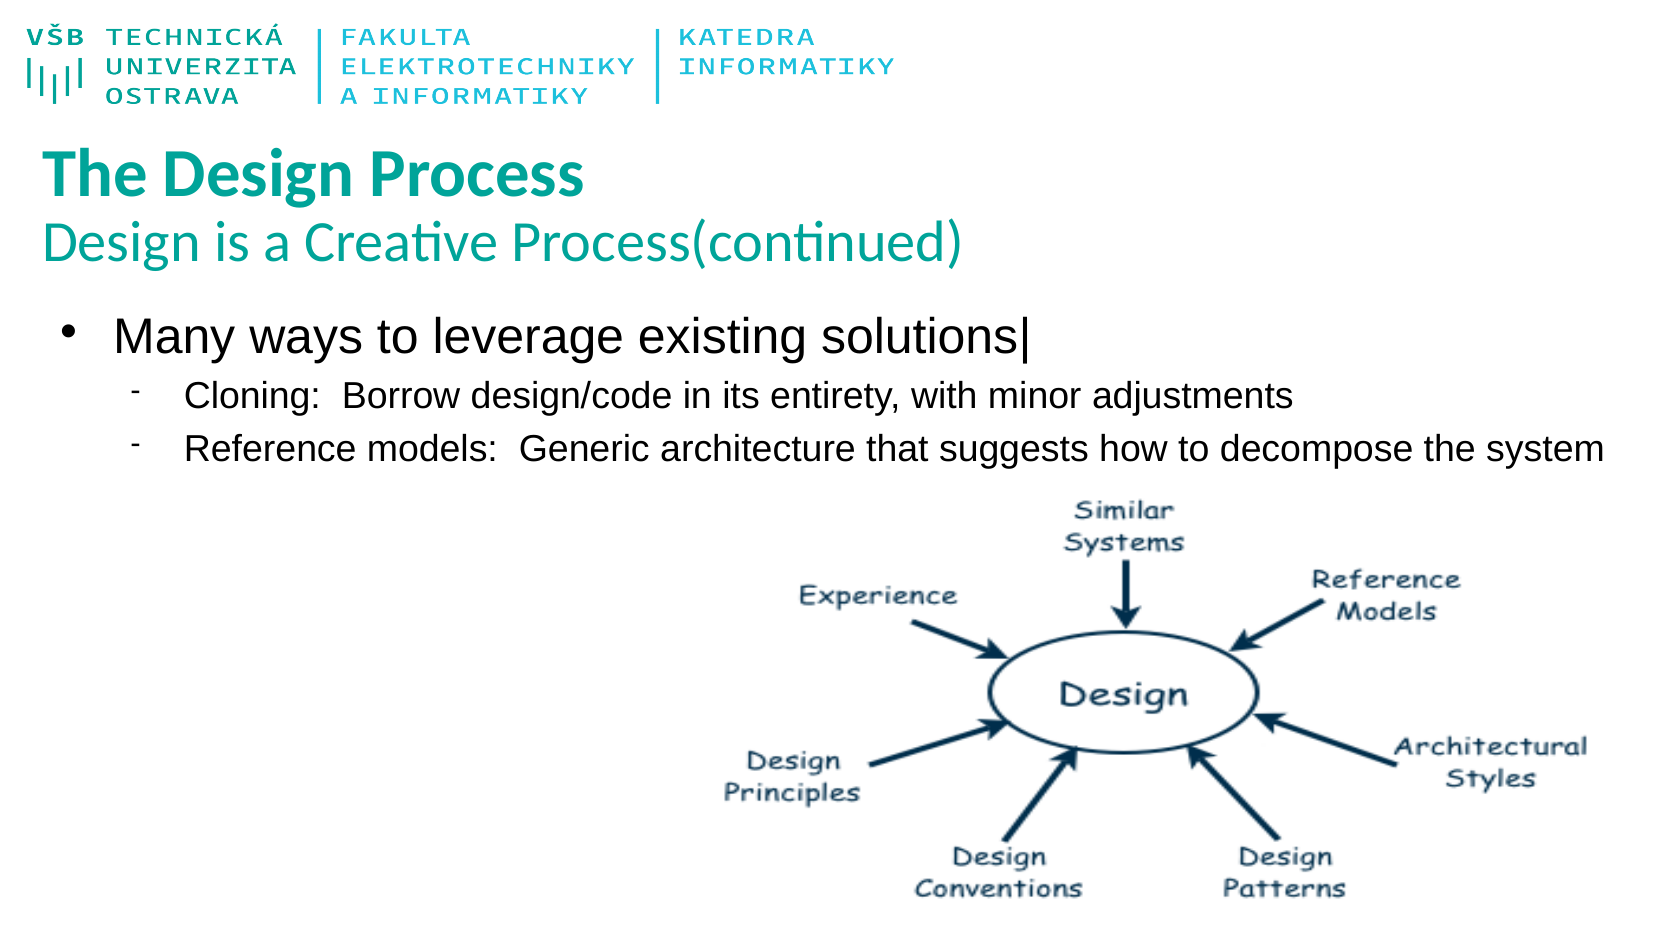

# The Design Process Design is a Creative Process(continued)
Many ways to leverage existing solutions|
Cloning: Borrow design/code in its entirety, with minor adjustments
Reference models: Generic architecture that suggests how to decompose the system